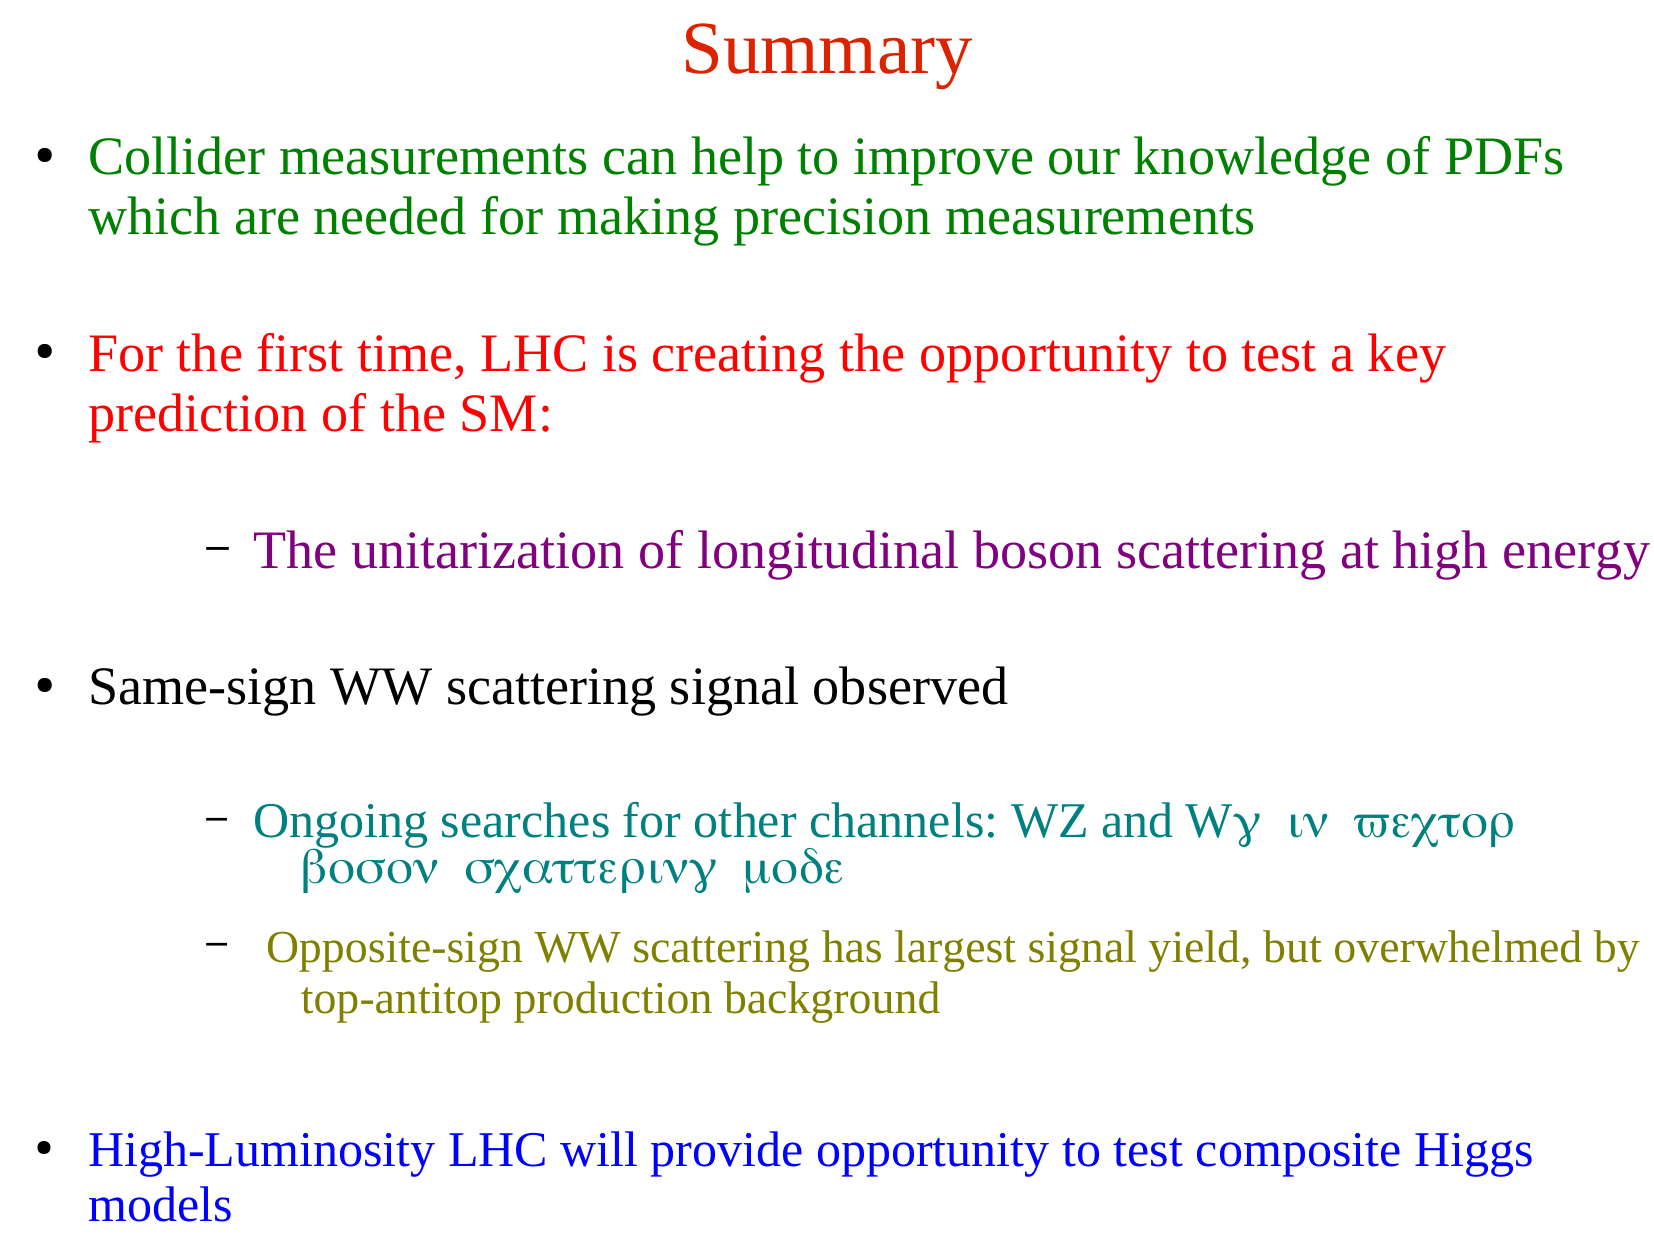

# Summary
Collider measurements can help to improve our knowledge of PDFs which are needed for making precision measurements
For the first time, LHC is creating the opportunity to test a key prediction of the SM:
The unitarization of longitudinal boson scattering at high energy
Same-sign WW scattering signal observed
Ongoing searches for other channels: WZ and Wγ in vector boson scattering mode
 Opposite-sign WW scattering has largest signal yield, but overwhelmed by top-antitop production background
High-Luminosity LHC will provide opportunity to test composite Higgs models